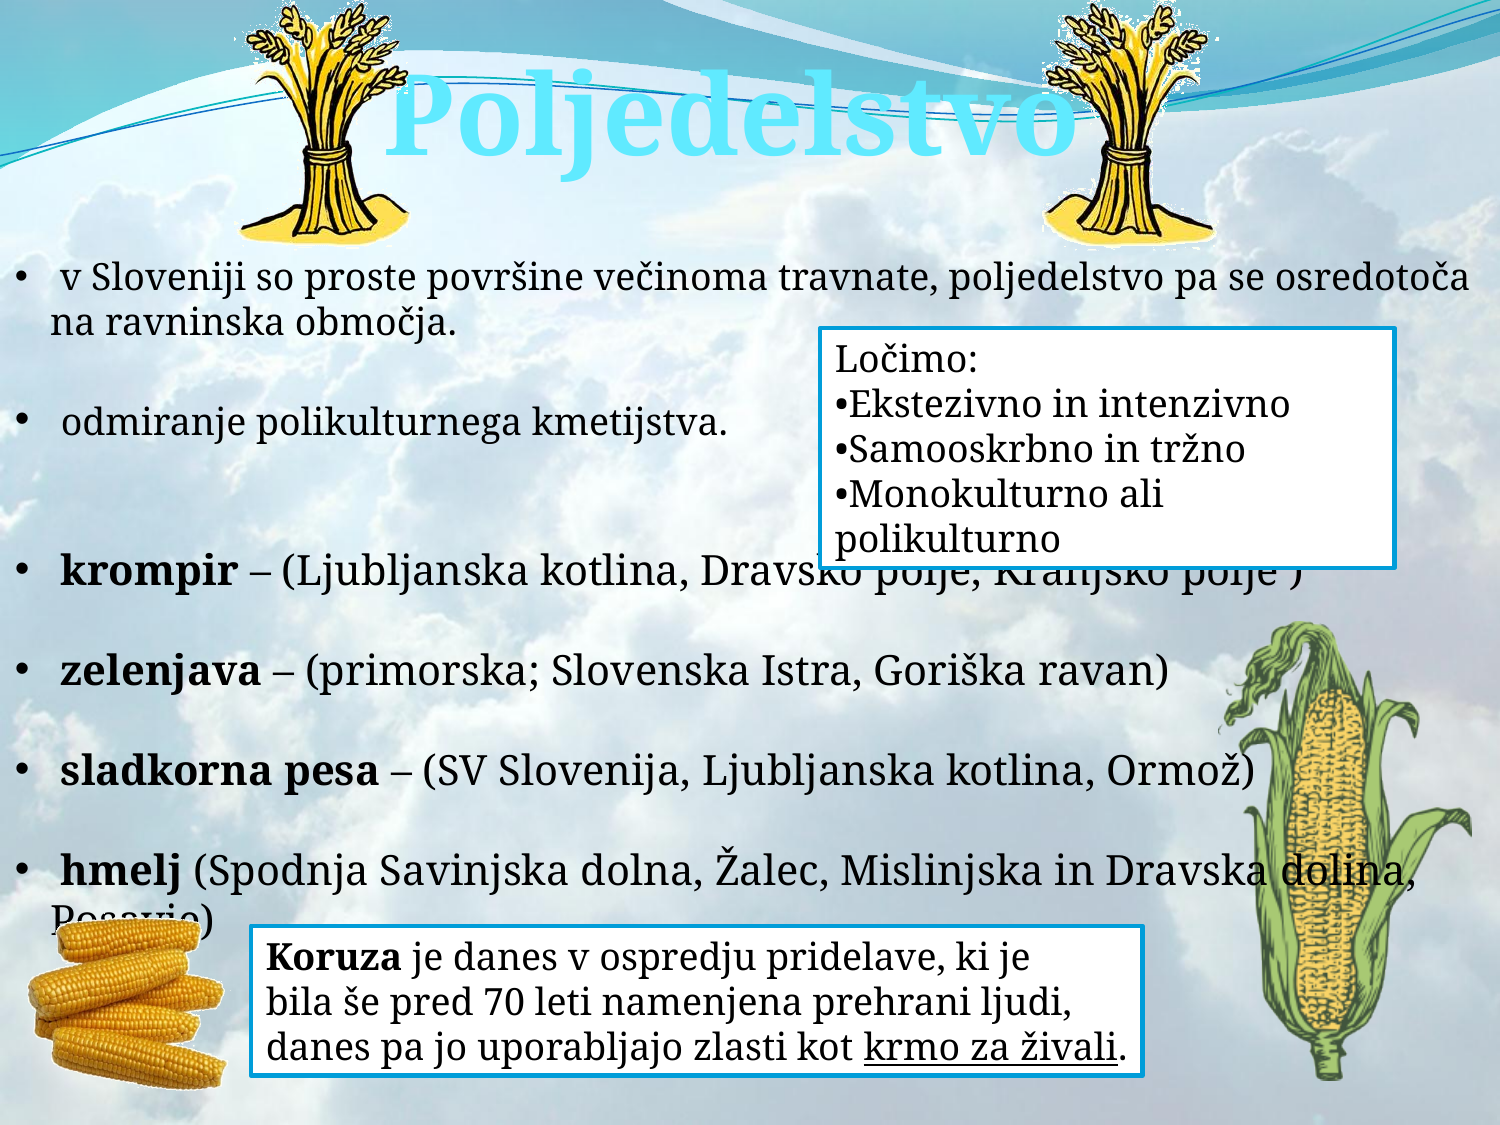

Poljedelstvo
 v Sloveniji so proste površine večinoma travnate, poljedelstvo pa se osredotoča na ravninska območja.
 odmiranje polikulturnega kmetijstva.
 krompir – (Ljubljanska kotlina, Dravsko polje, Kranjsko polje )
 zelenjava – (primorska; Slovenska Istra, Goriška ravan)
 sladkorna pesa – (SV Slovenija, Ljubljanska kotlina, Ormož)
 hmelj (Spodnja Savinjska dolna, Žalec, Mislinjska in Dravska dolina, Posavje)
Ločimo:
•Ekstezivno in intenzivno
•Samooskrbno in tržno
•Monokulturno ali polikulturno
Koruza je danes v ospredju pridelave, ki je
bila še pred 70 leti namenjena prehrani ljudi,
danes pa jo uporabljajo zlasti kot krmo za živali.